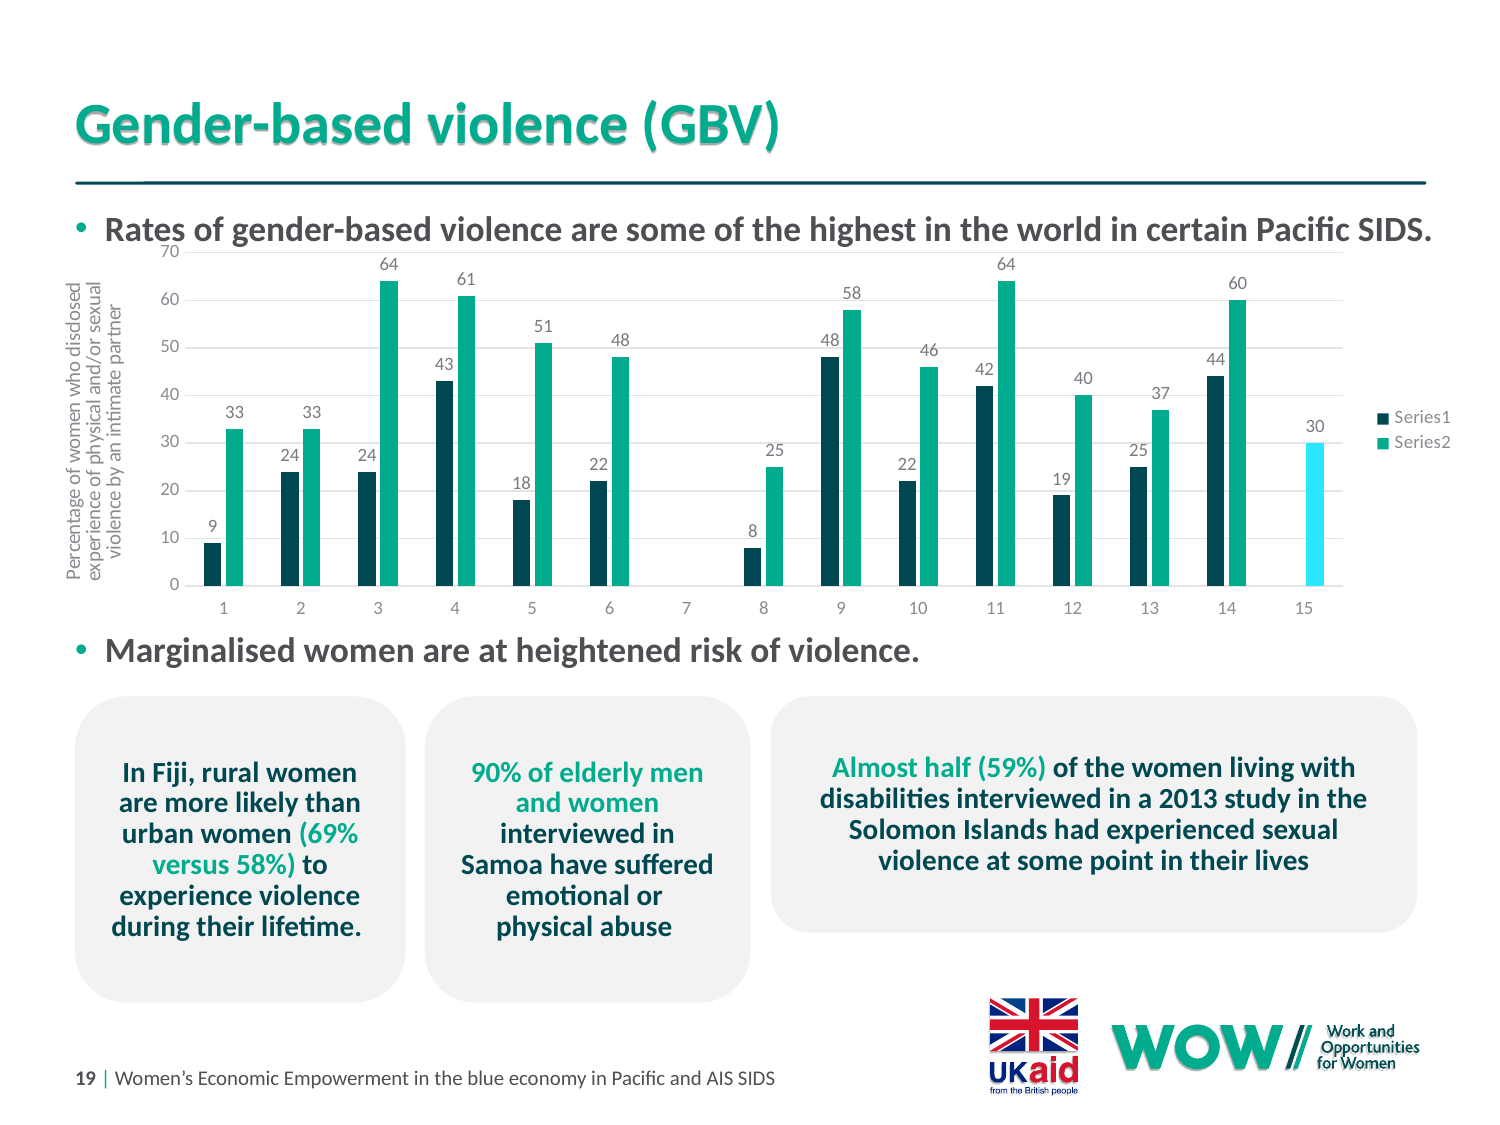

# Gender-based violence (GBV)
Rates of gender-based violence are some of the highest in the world in certain Pacific SIDS.
### Chart
| Category | Series1 | Series2 |
|---|---|---|
| 1 | 9.0 | 33.0 |
| 2 | 24.0 | 33.0 |
| 3 | 24.0 | 64.0 |
| 4 | 43.0 | 61.0 |
| 5 | 18.0 | 51.0 |
| 6 | 22.0 | 48.0 |
| 7 | None | None |
| 8 | 8.0 | 25.0 |
| 9 | 48.0 | 58.0 |
| 10 | 22.0 | 46.0 |
| 11 | 42.0 | 64.0 |
| 12 | 19.0 | 40.0 |
| 13 | 25.0 | 37.0 |
| 14 | 44.0 | 60.0 |
| 15 | None | 30.0 |Marginalised women are at heightened risk of violence.
In Fiji, rural women are more likely than urban women (69% versus 58%) to experience violence during their lifetime.
90% of elderly men and women interviewed in Samoa have suffered emotional or
physical abuse
Almost half (59%) of the women living with disabilities interviewed in a 2013 study in the Solomon Islands had experienced sexual violence at some point in their lives
15 | Women’s Economic Empowerment in the blue economy in Pacific and AIS SIDS